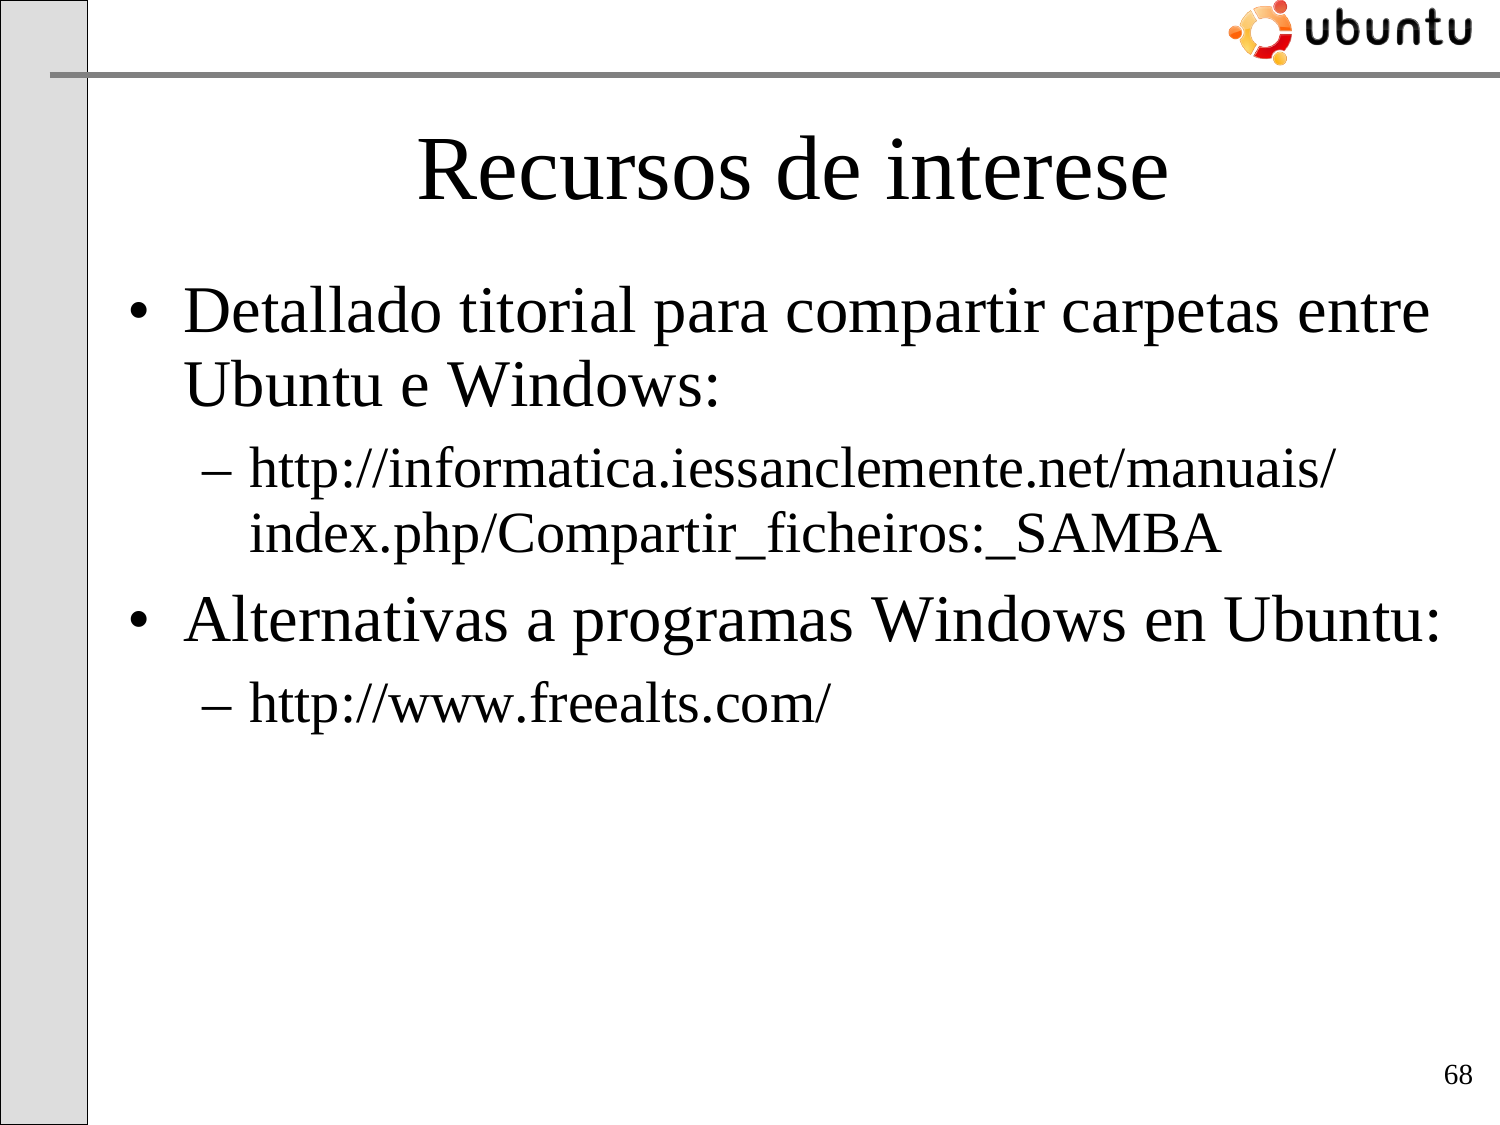

# Recursos de interese
Detallado titorial para compartir carpetas entre Ubuntu e Windows:
http://informatica.iessanclemente.net/manuais/index.php/Compartir_ficheiros:_SAMBA
Alternativas a programas Windows en Ubuntu:
http://www.freealts.com/
68